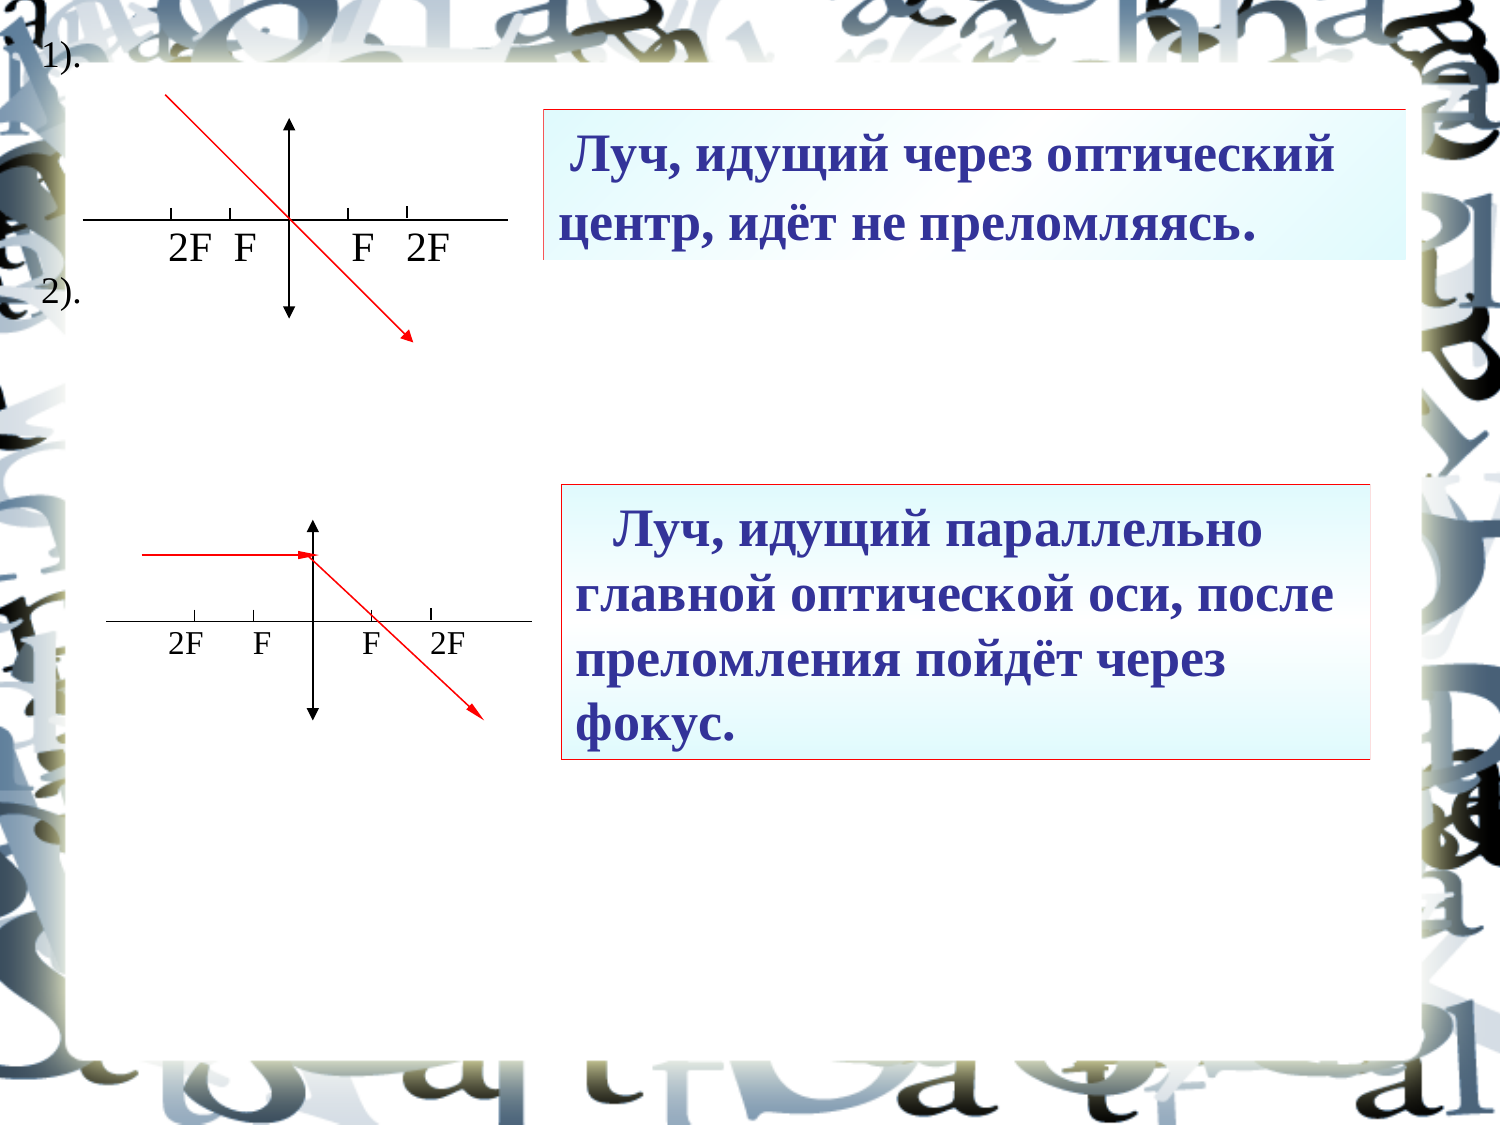

1).
2F F F 2F
 Луч, идущий через оптический центр, идёт не преломляясь.
2).
 Луч, идущий параллельно главной оптической оси, после преломления пойдёт через фокус.
2F F F 2F